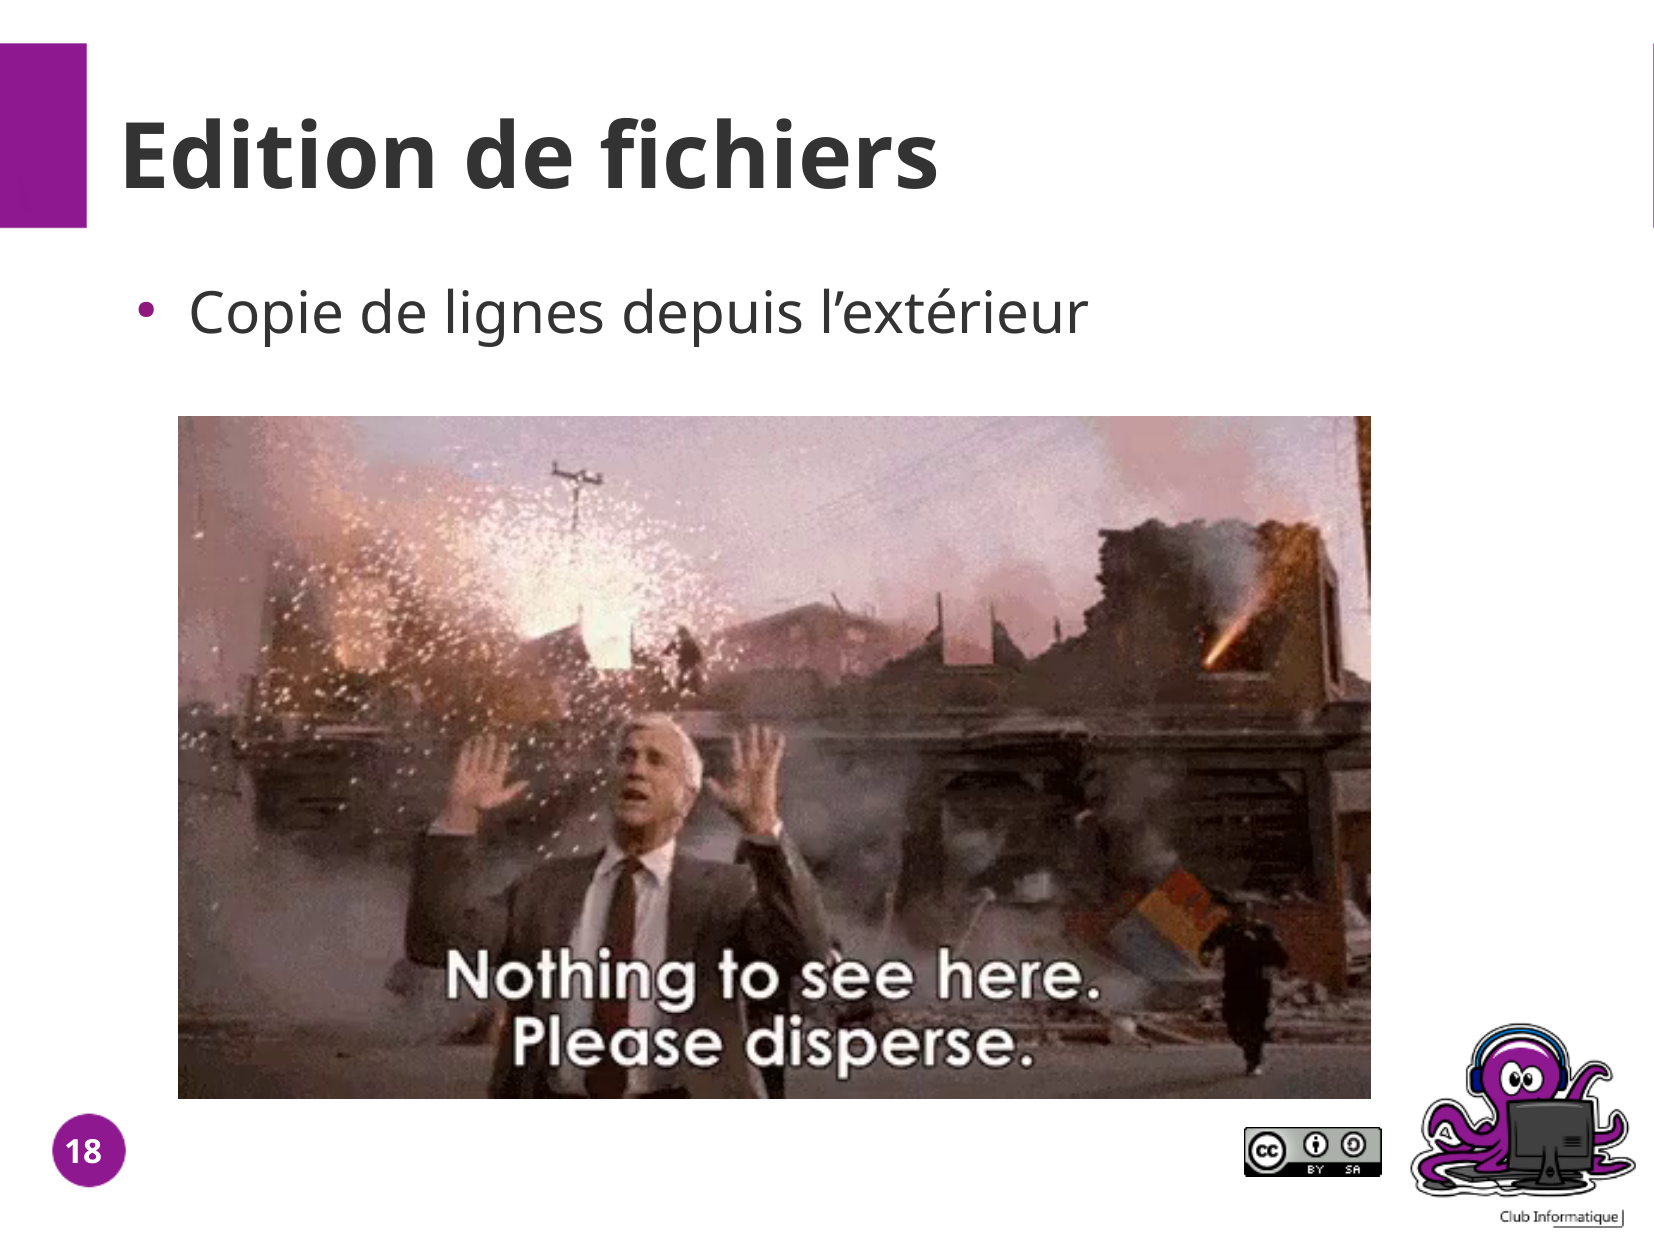

# Edition de fichiers
Copie de lignes depuis l’extérieur
18